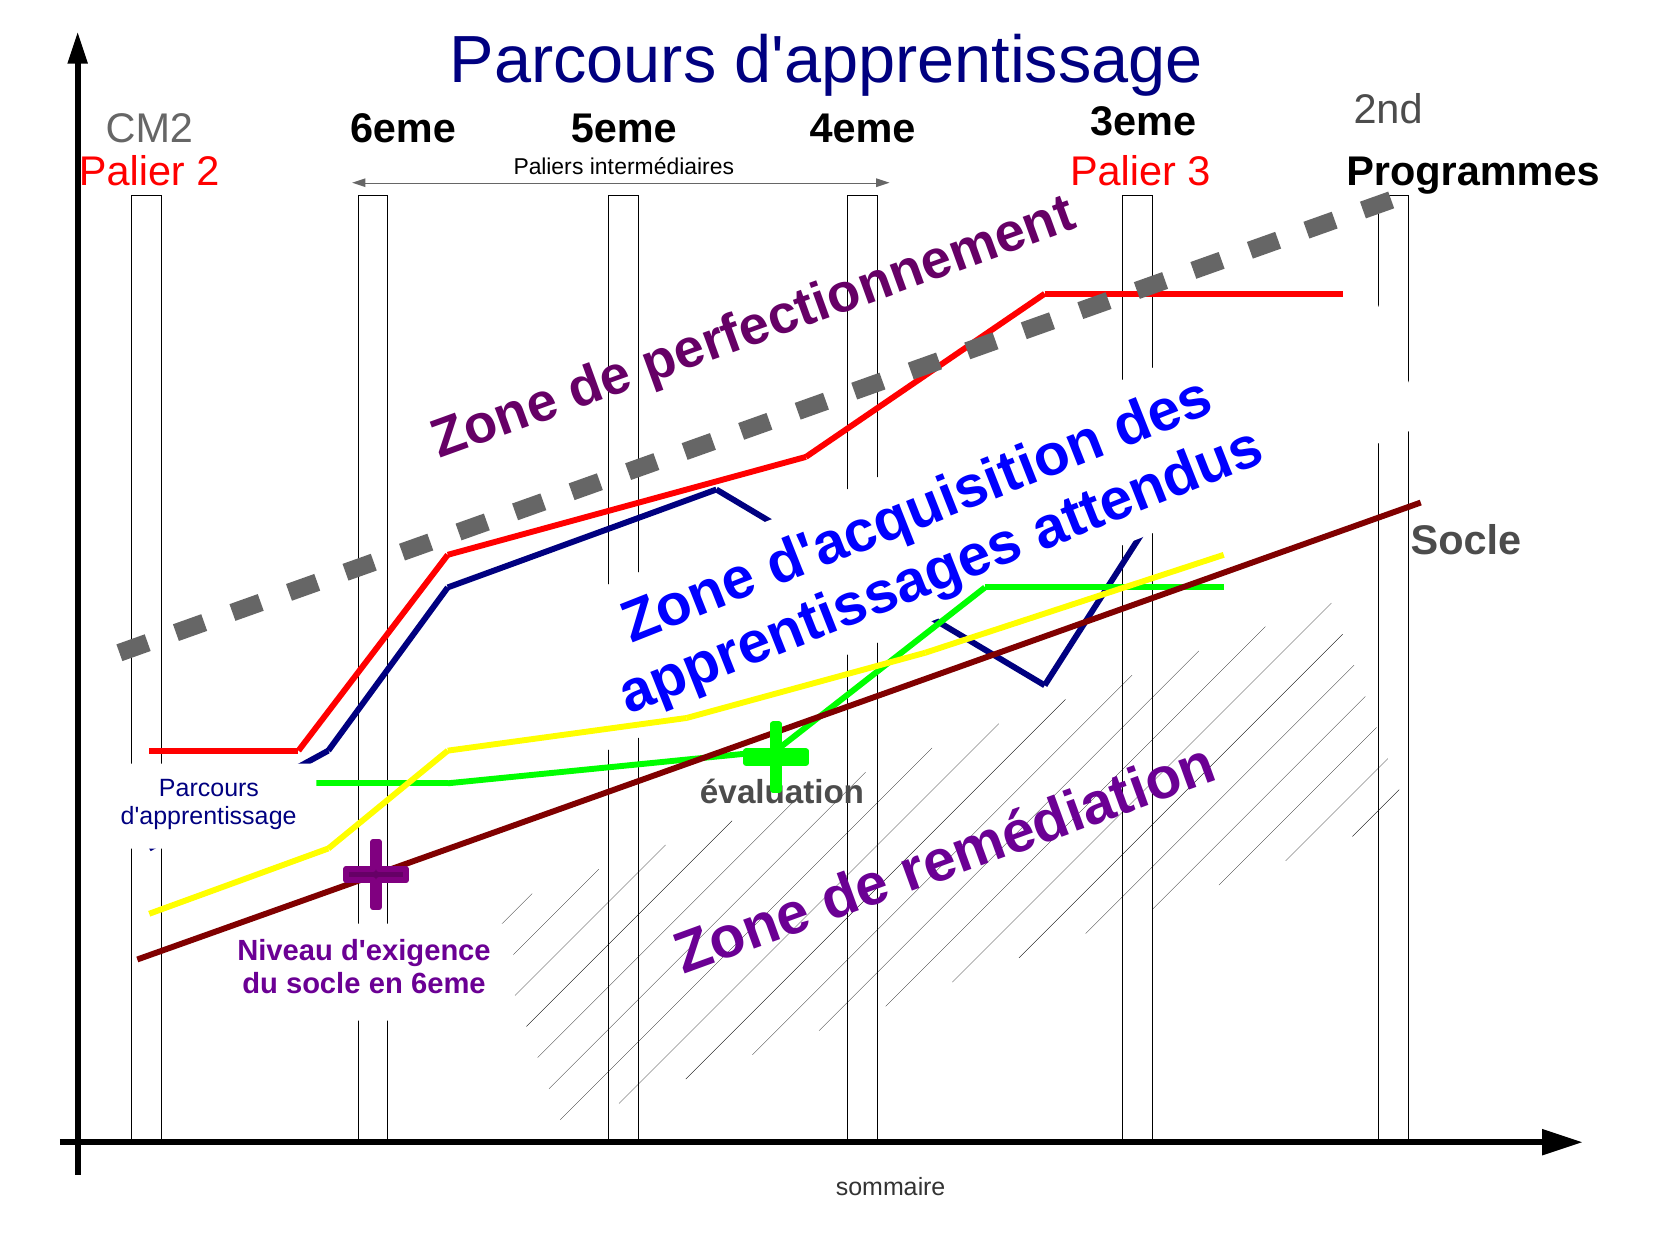

# Parcours d'apprentissage
2nd
3eme
CM2
6eme
5eme
4eme
Palier 2
Palier 3
Programmes
Paliers intermédiaires
Zone de perfectionnement
Zone d'acquisition des apprentissages attendus
Socle
Zone de remédiation
Parcours d'apprentissage
évaluation
Niveau d'exigence
du socle en 6eme
sommaire